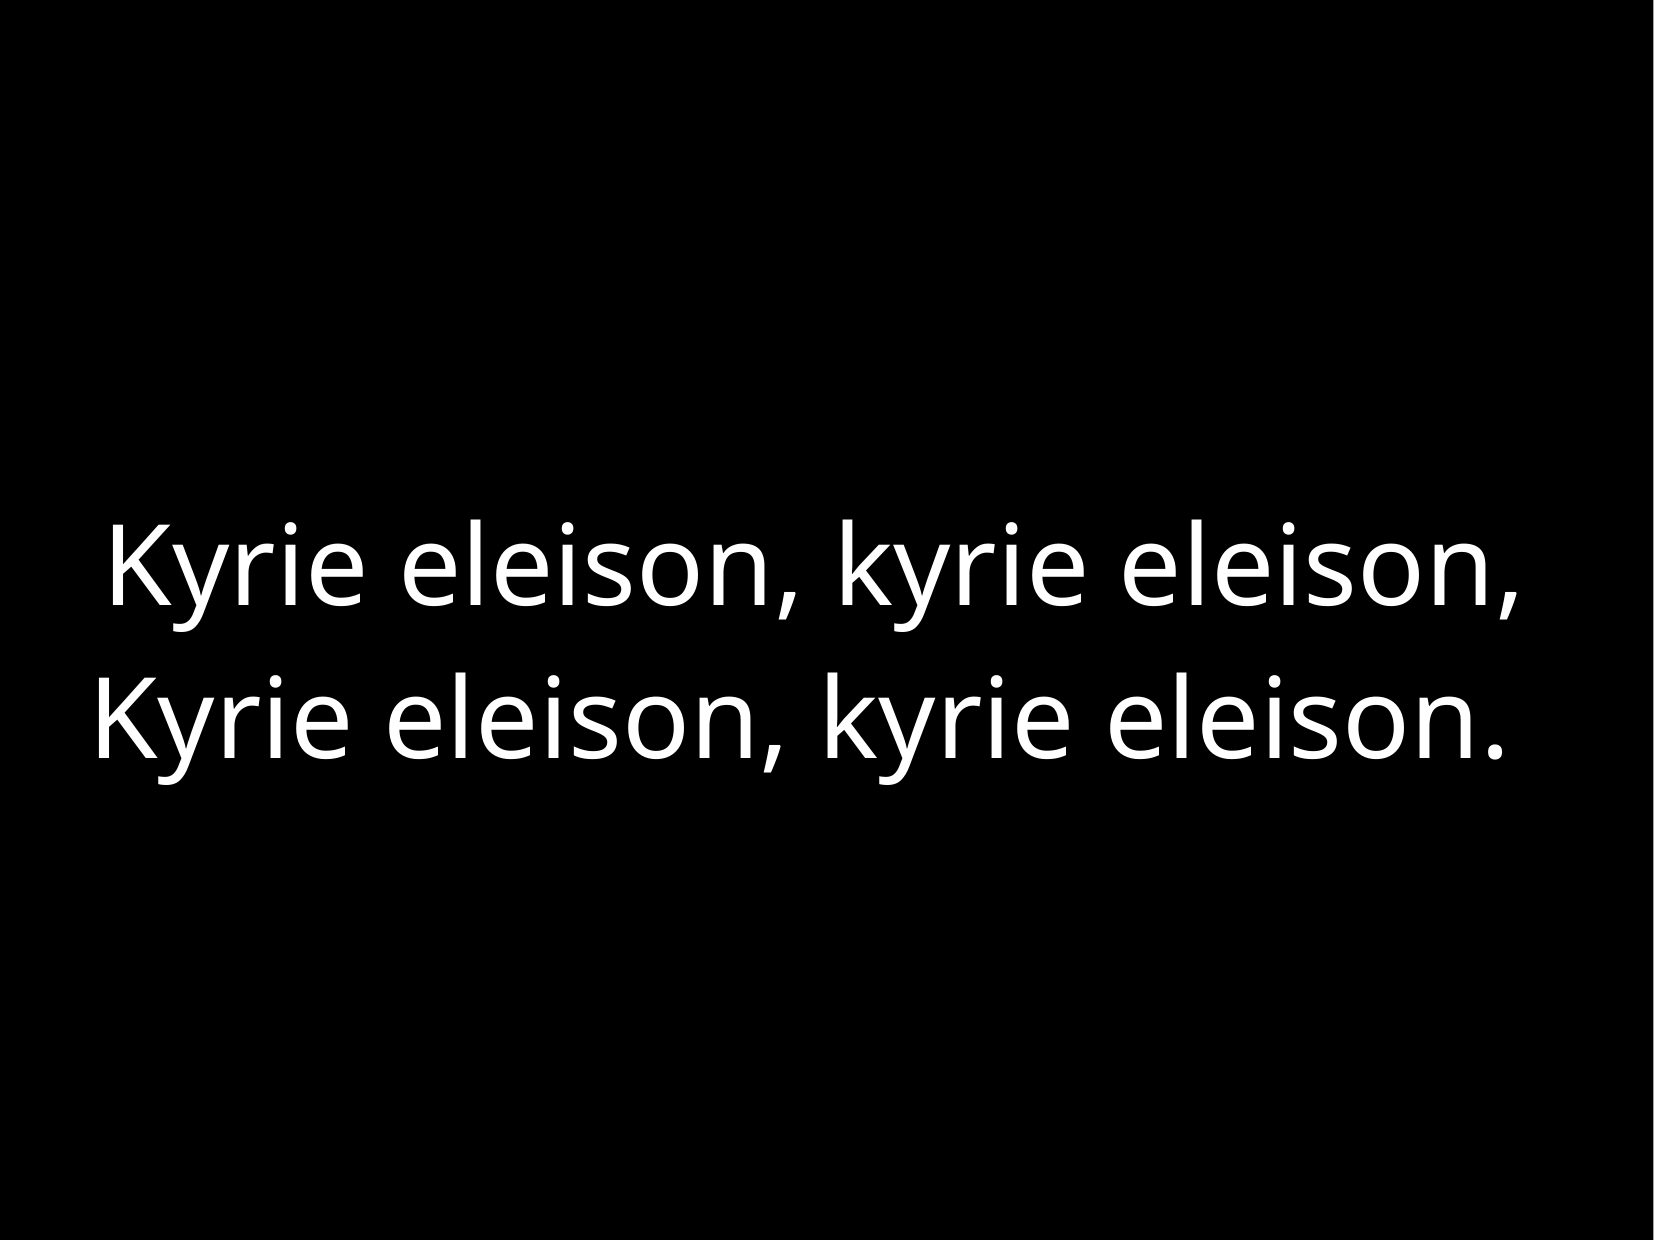

# Kyrie eleison, kyrie eleison,
Kyrie eleison, kyrie eleison.